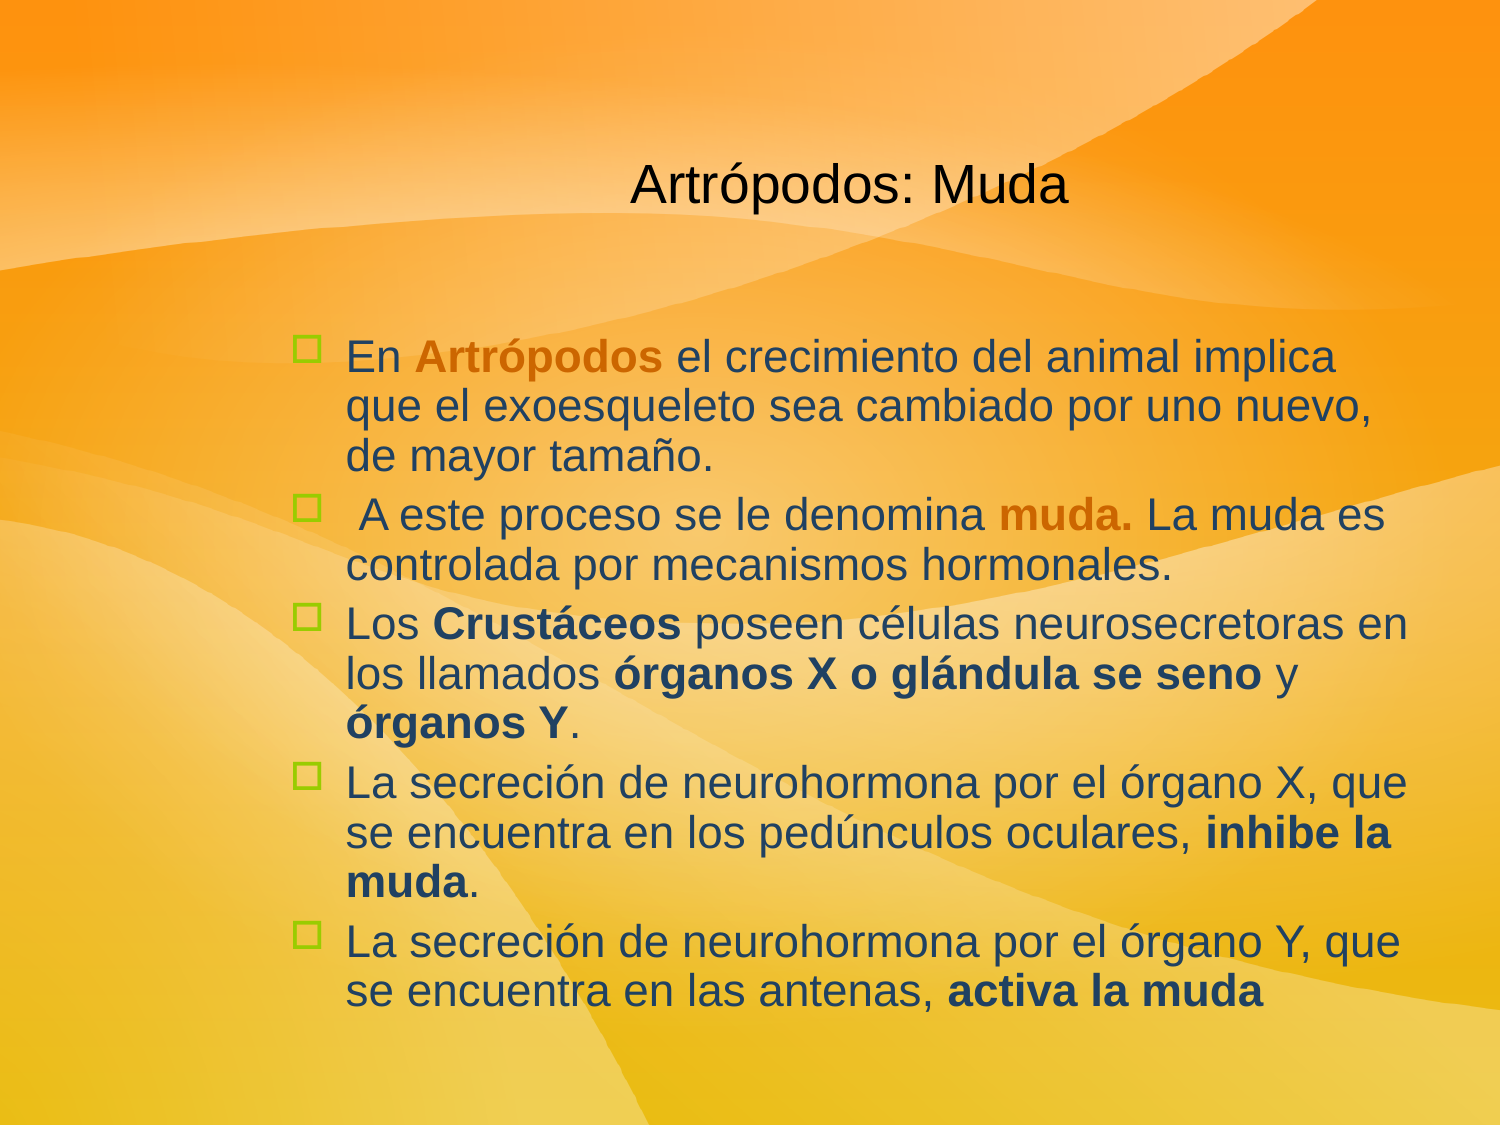

# Artrópodos: Muda
En Artrópodos el crecimiento del animal implica que el exoesqueleto sea cambiado por uno nuevo, de mayor tamaño.
 A este proceso se le denomina muda. La muda es controlada por mecanismos hormonales.
Los Crustáceos poseen células neurosecretoras en los llamados órganos X o glándula se seno y órganos Y.
La secreción de neurohormona por el órgano X, que se encuentra en los pedúnculos oculares, inhibe la muda.
La secreción de neurohormona por el órgano Y, que se encuentra en las antenas, activa la muda